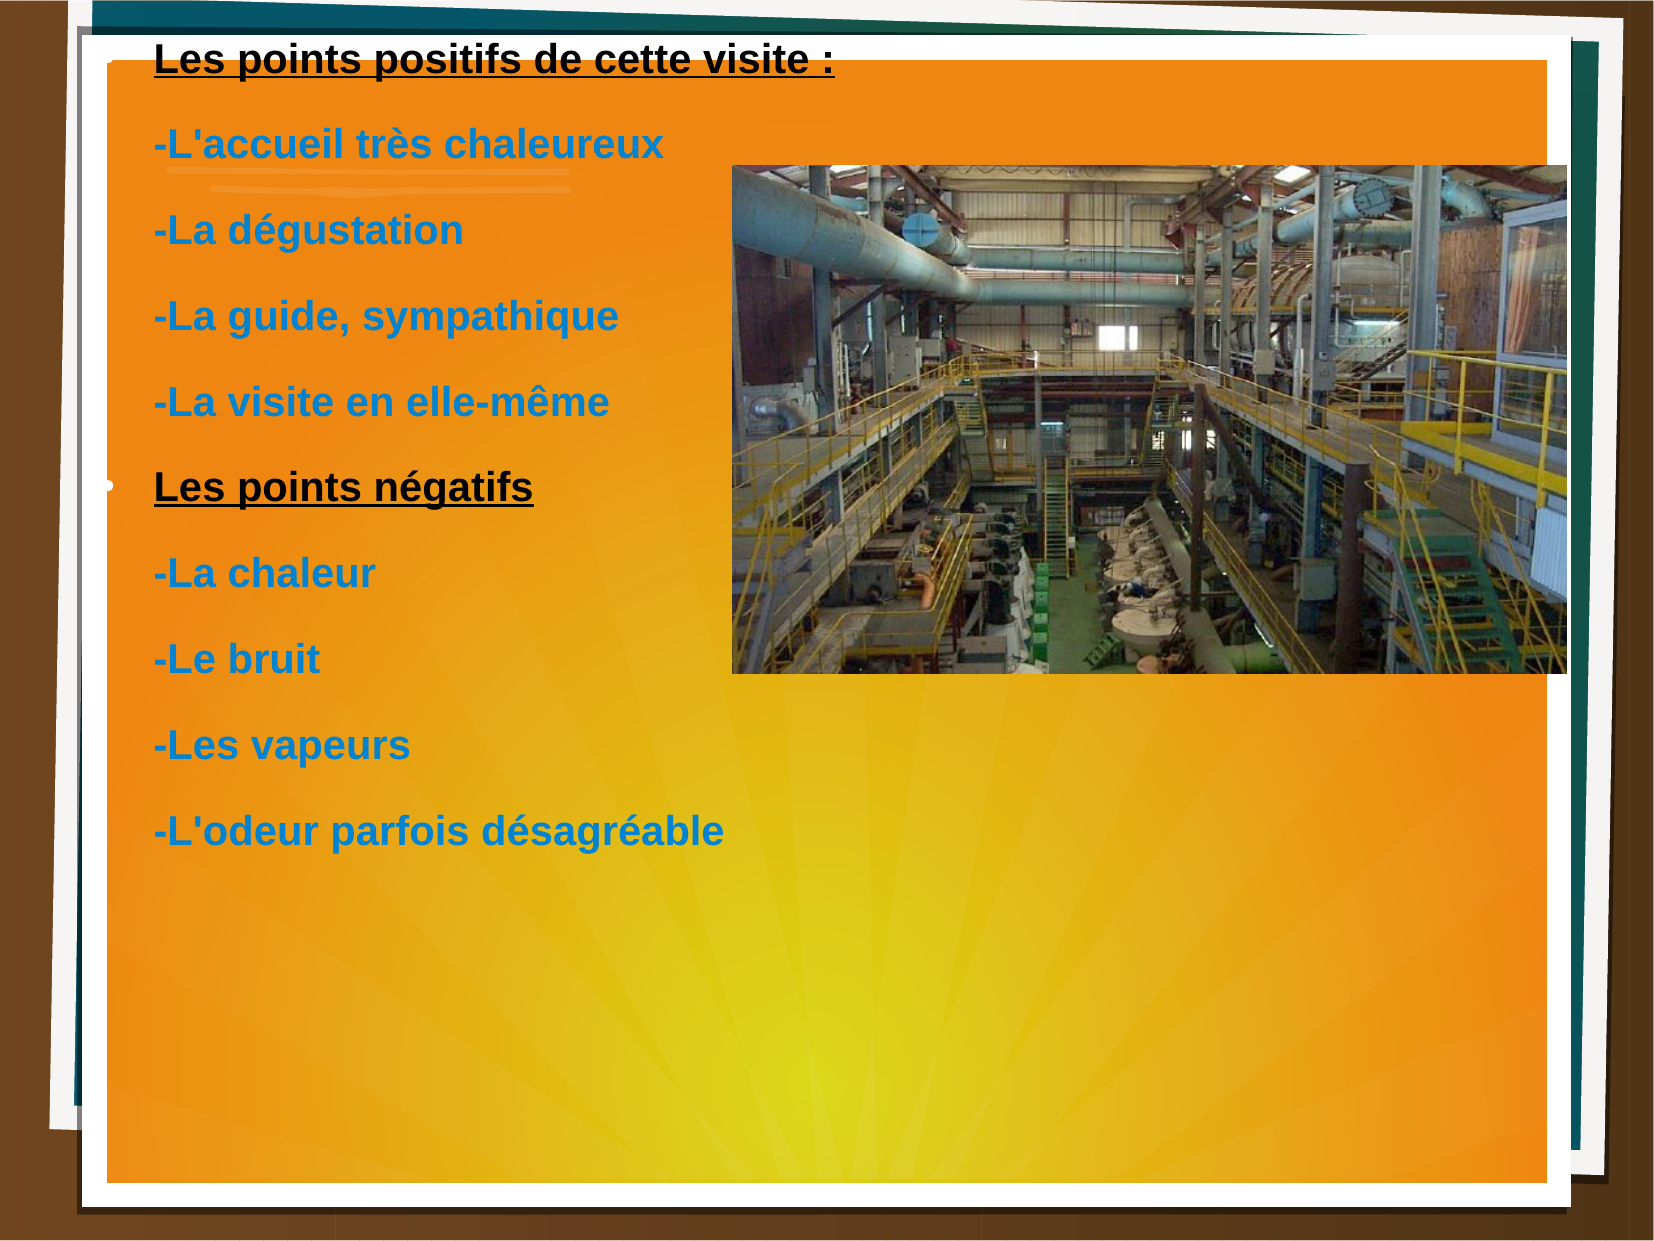

# Les points positifs de cette visite :
-L'accueil très chaleureux
-La dégustation
-La guide, sympathique
-La visite en elle-même
Les points négatifs
-La chaleur
-Le bruit
-Les vapeurs
-L'odeur parfois désagréable